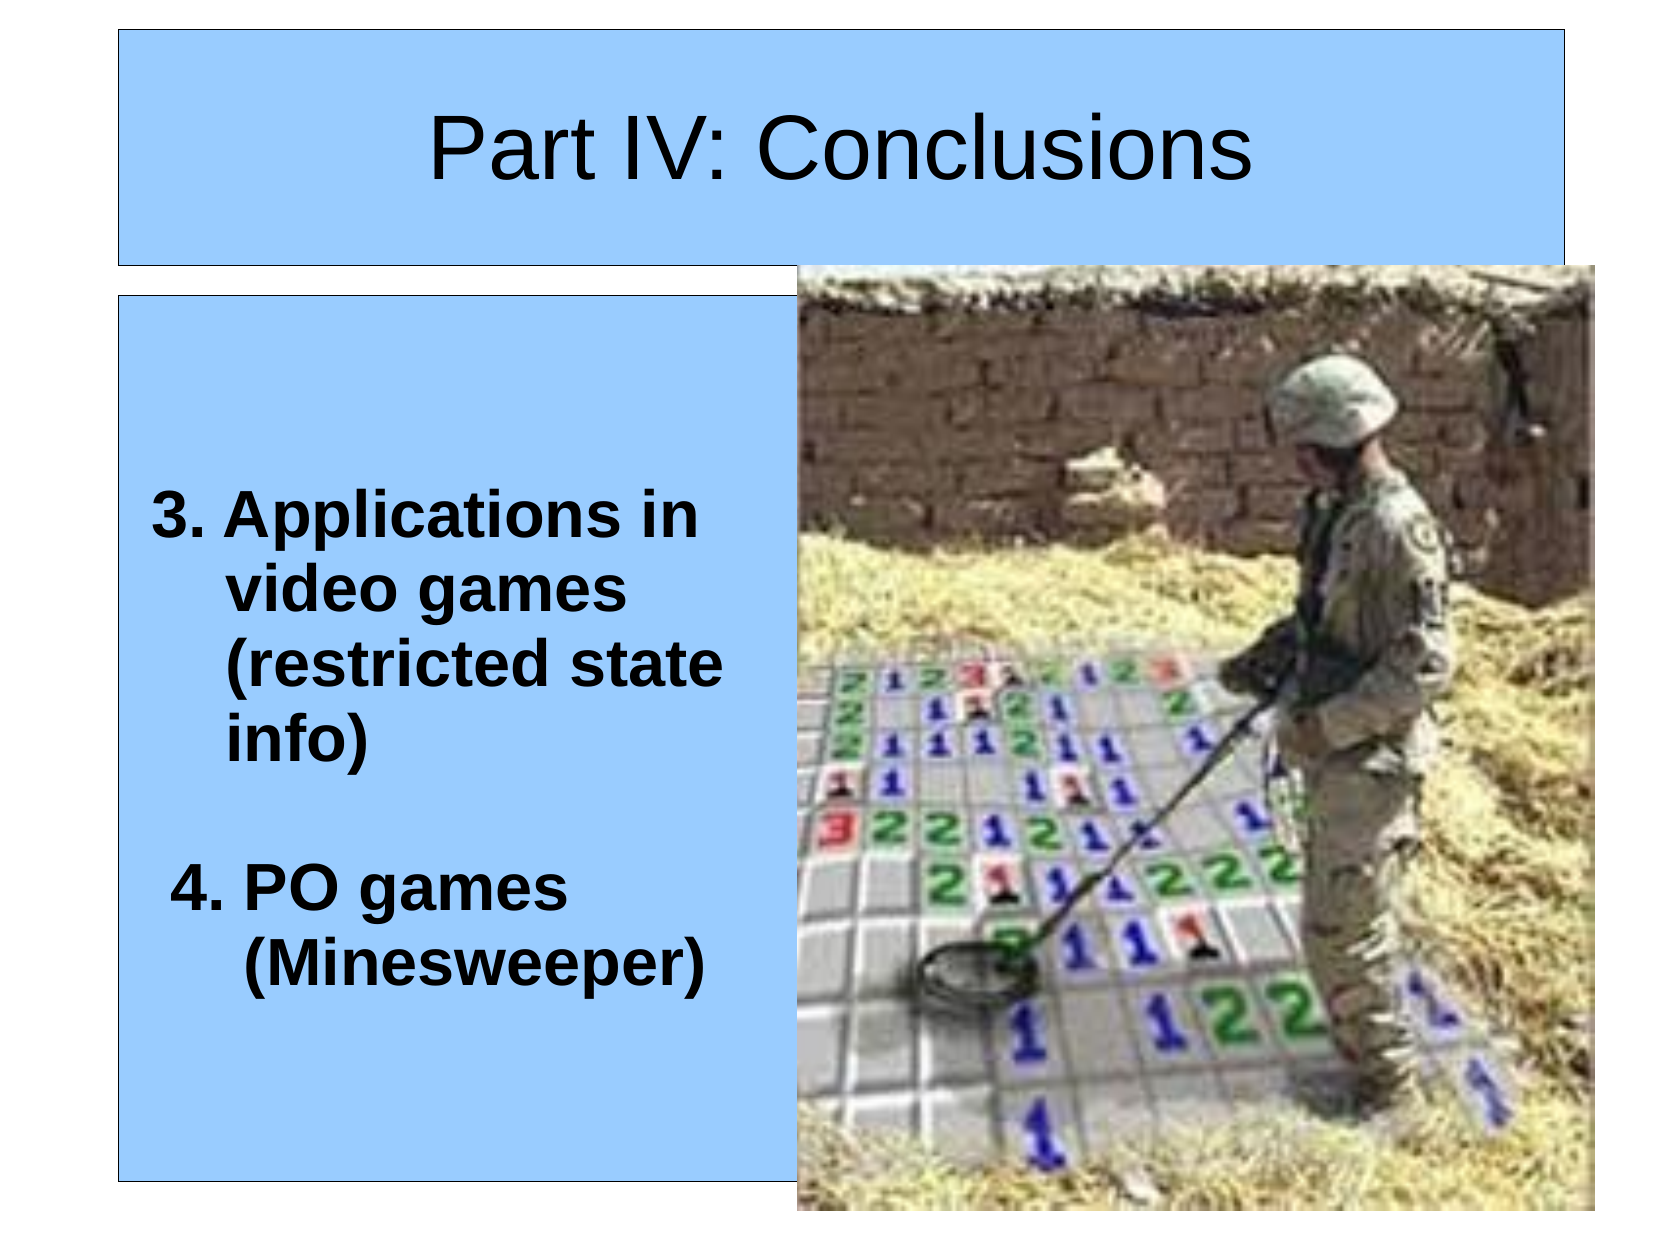

Part IV: Conclusions
 3. Applications in
 video games
 (restricted state
 info)
 4. PO games
 (Minesweeper)